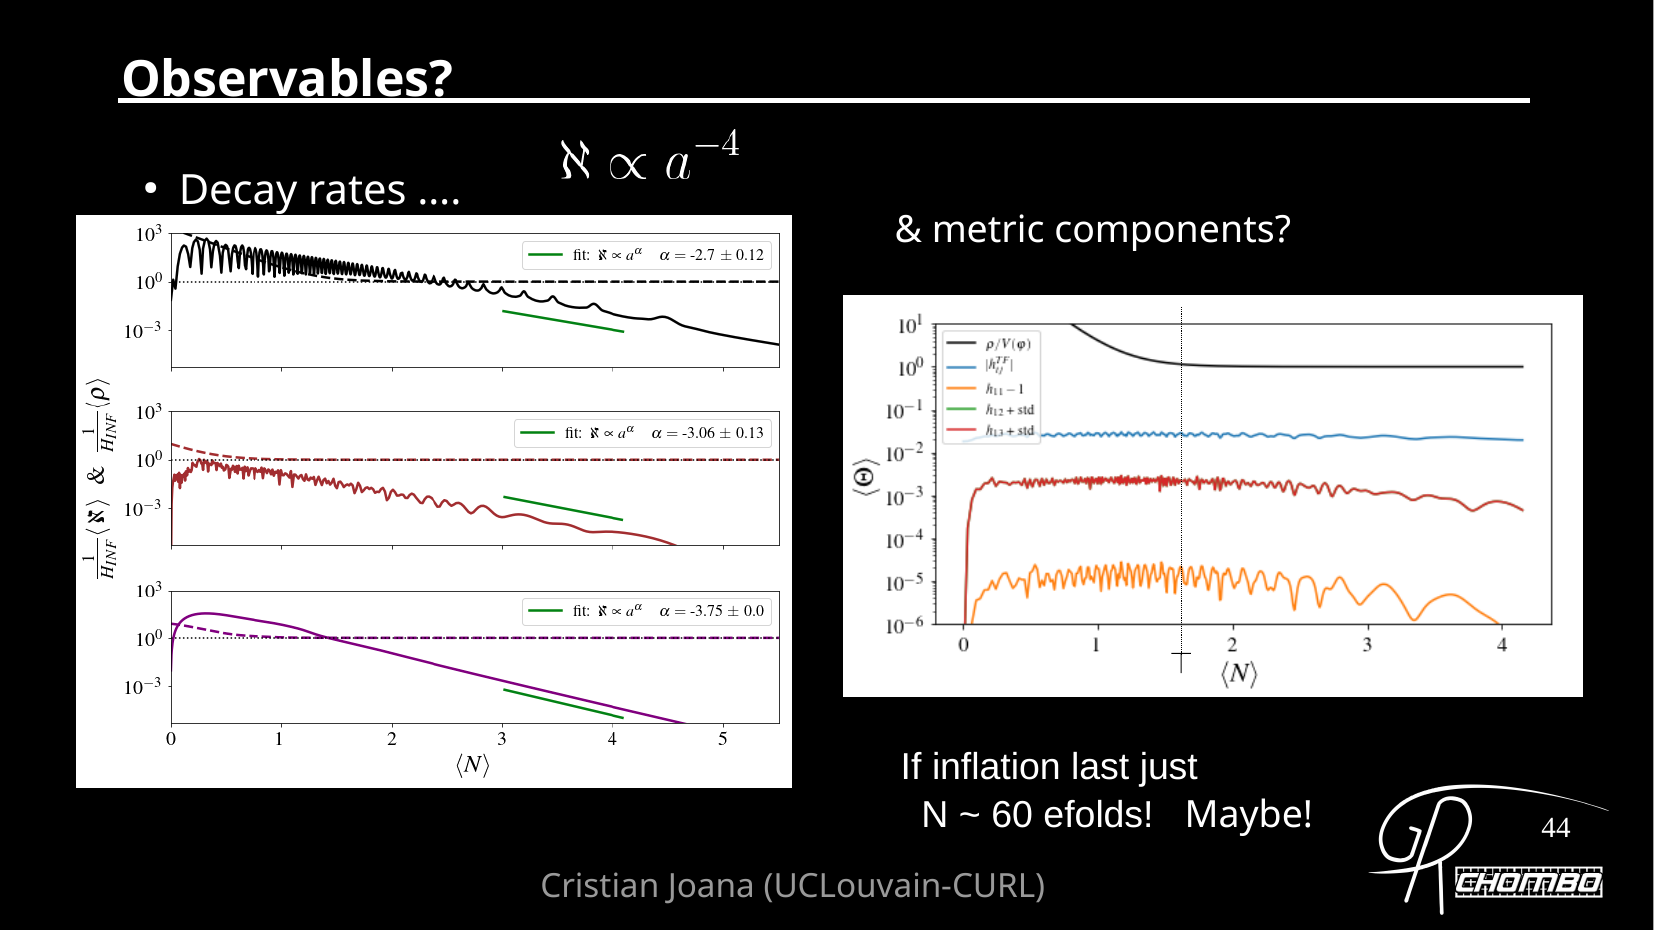

Decay rates ….
Observables?
& metric components?
If inflation last just
 N ~ 60 efolds! Maybe!
44
Cristian Joana (UCLouvain-CURL)